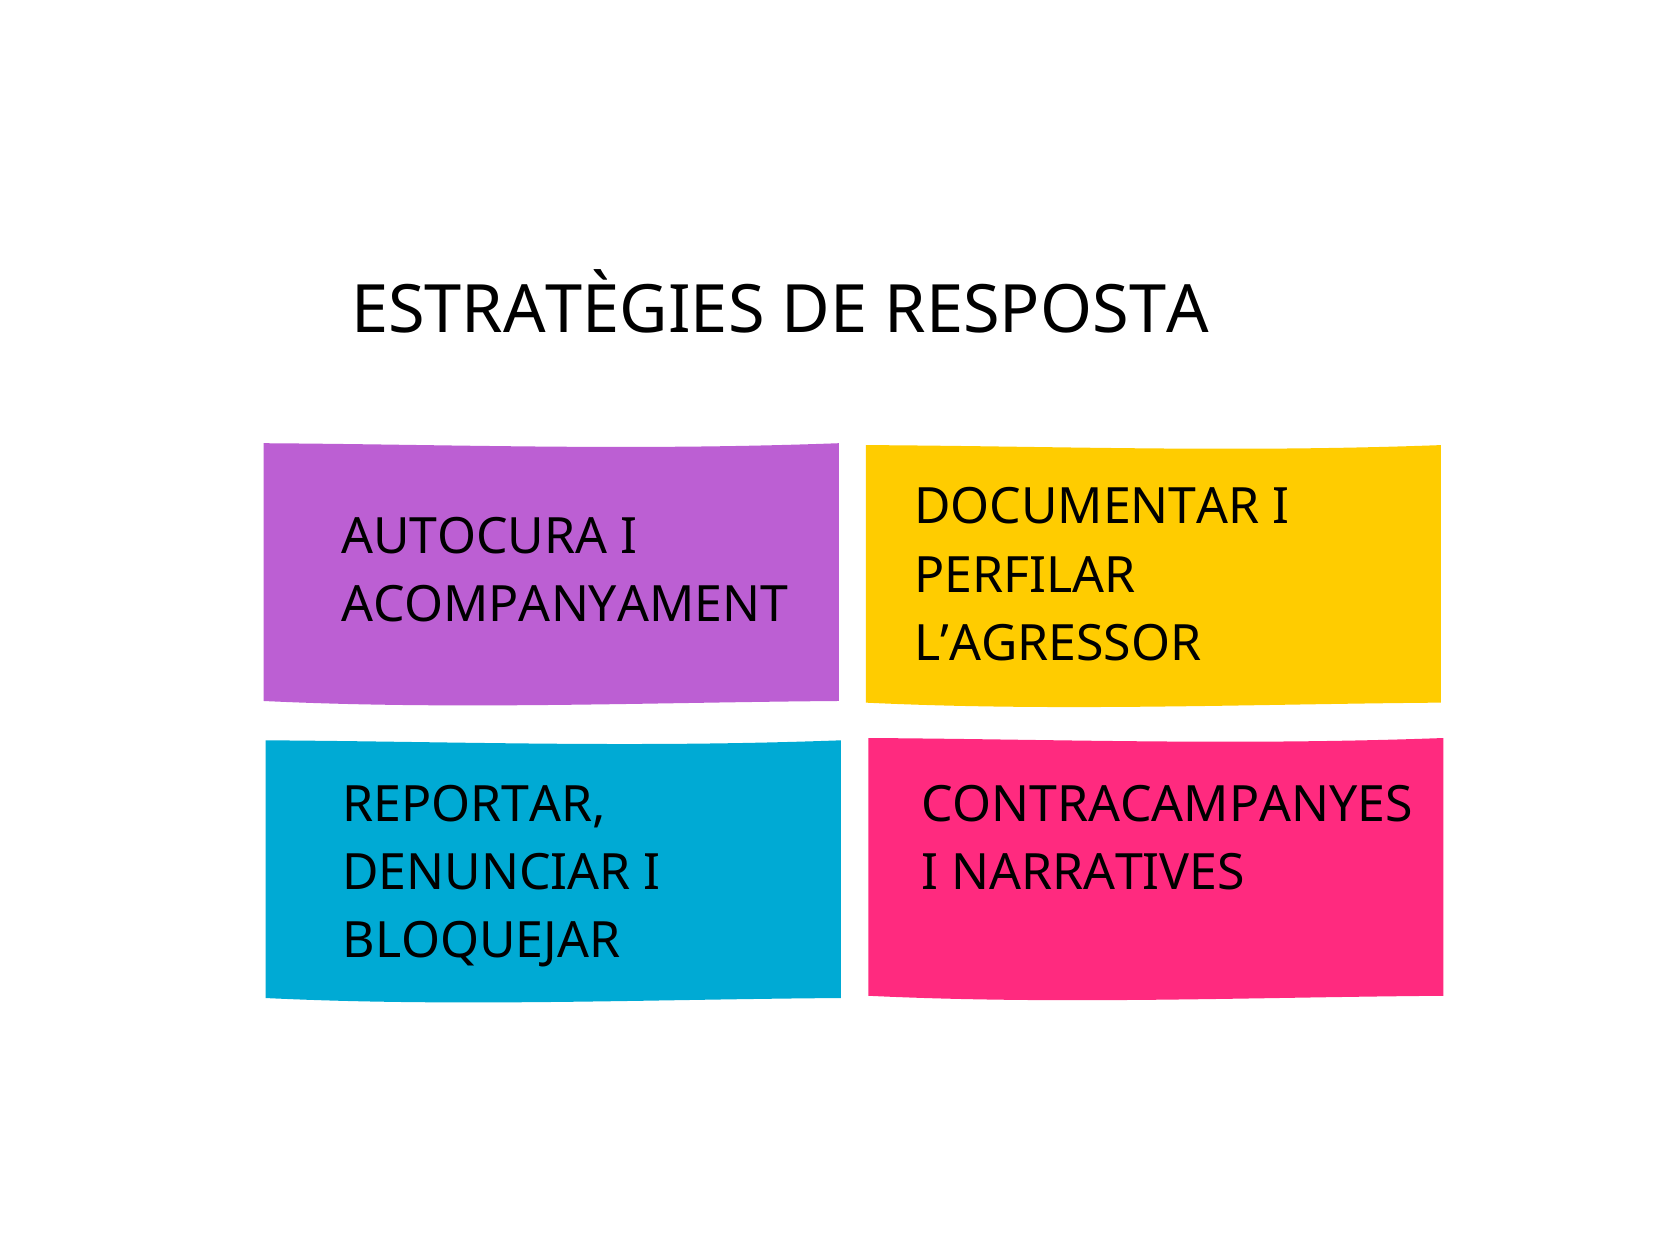

ESTRATÈGIES DE RESPOSTA
DOCUMENTAR I
PERFILAR
L’AGRESSOR
AUTOCURA I
ACOMPANYAMENT
REPORTAR,
DENUNCIAR I
BLOQUEJAR
CONTRACAMPANYES
I NARRATIVES